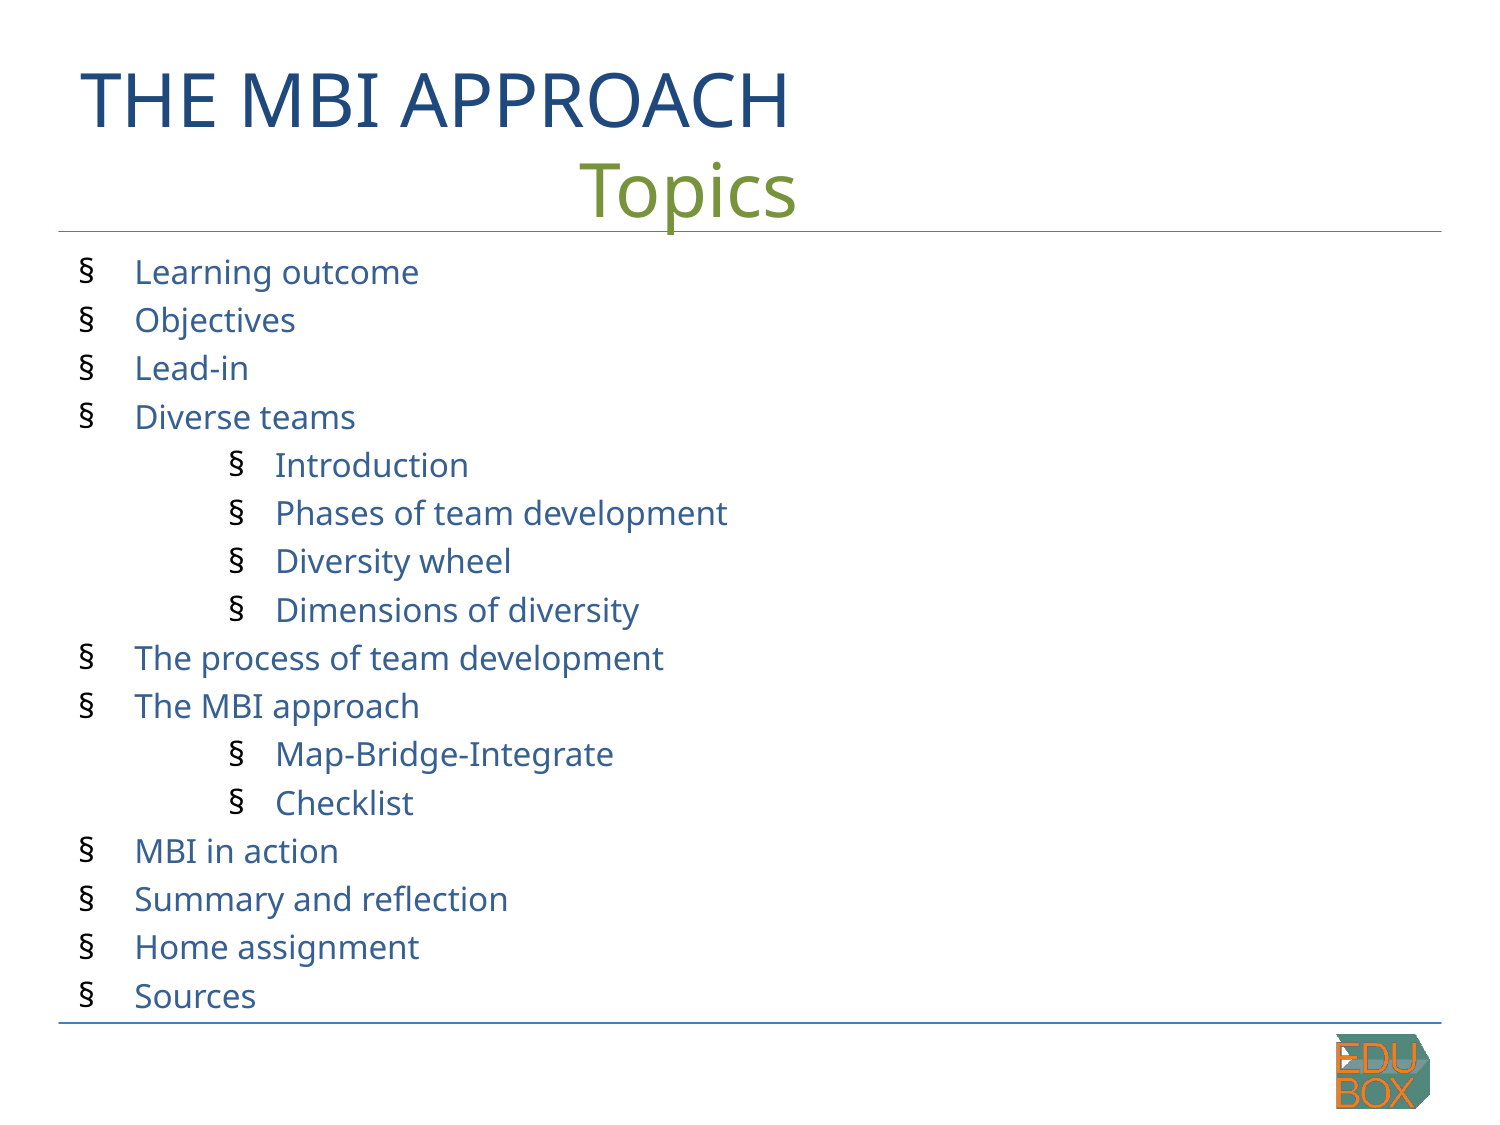

# THE MBI APPROACH
Topics
Learning outcome
Objectives
Lead-in
Diverse teams
Introduction
Phases of team development
Diversity wheel
Dimensions of diversity
The process of team development
The MBI approach
Map-Bridge-Integrate
Checklist
MBI in action
Summary and reflection
Home assignment
Sources